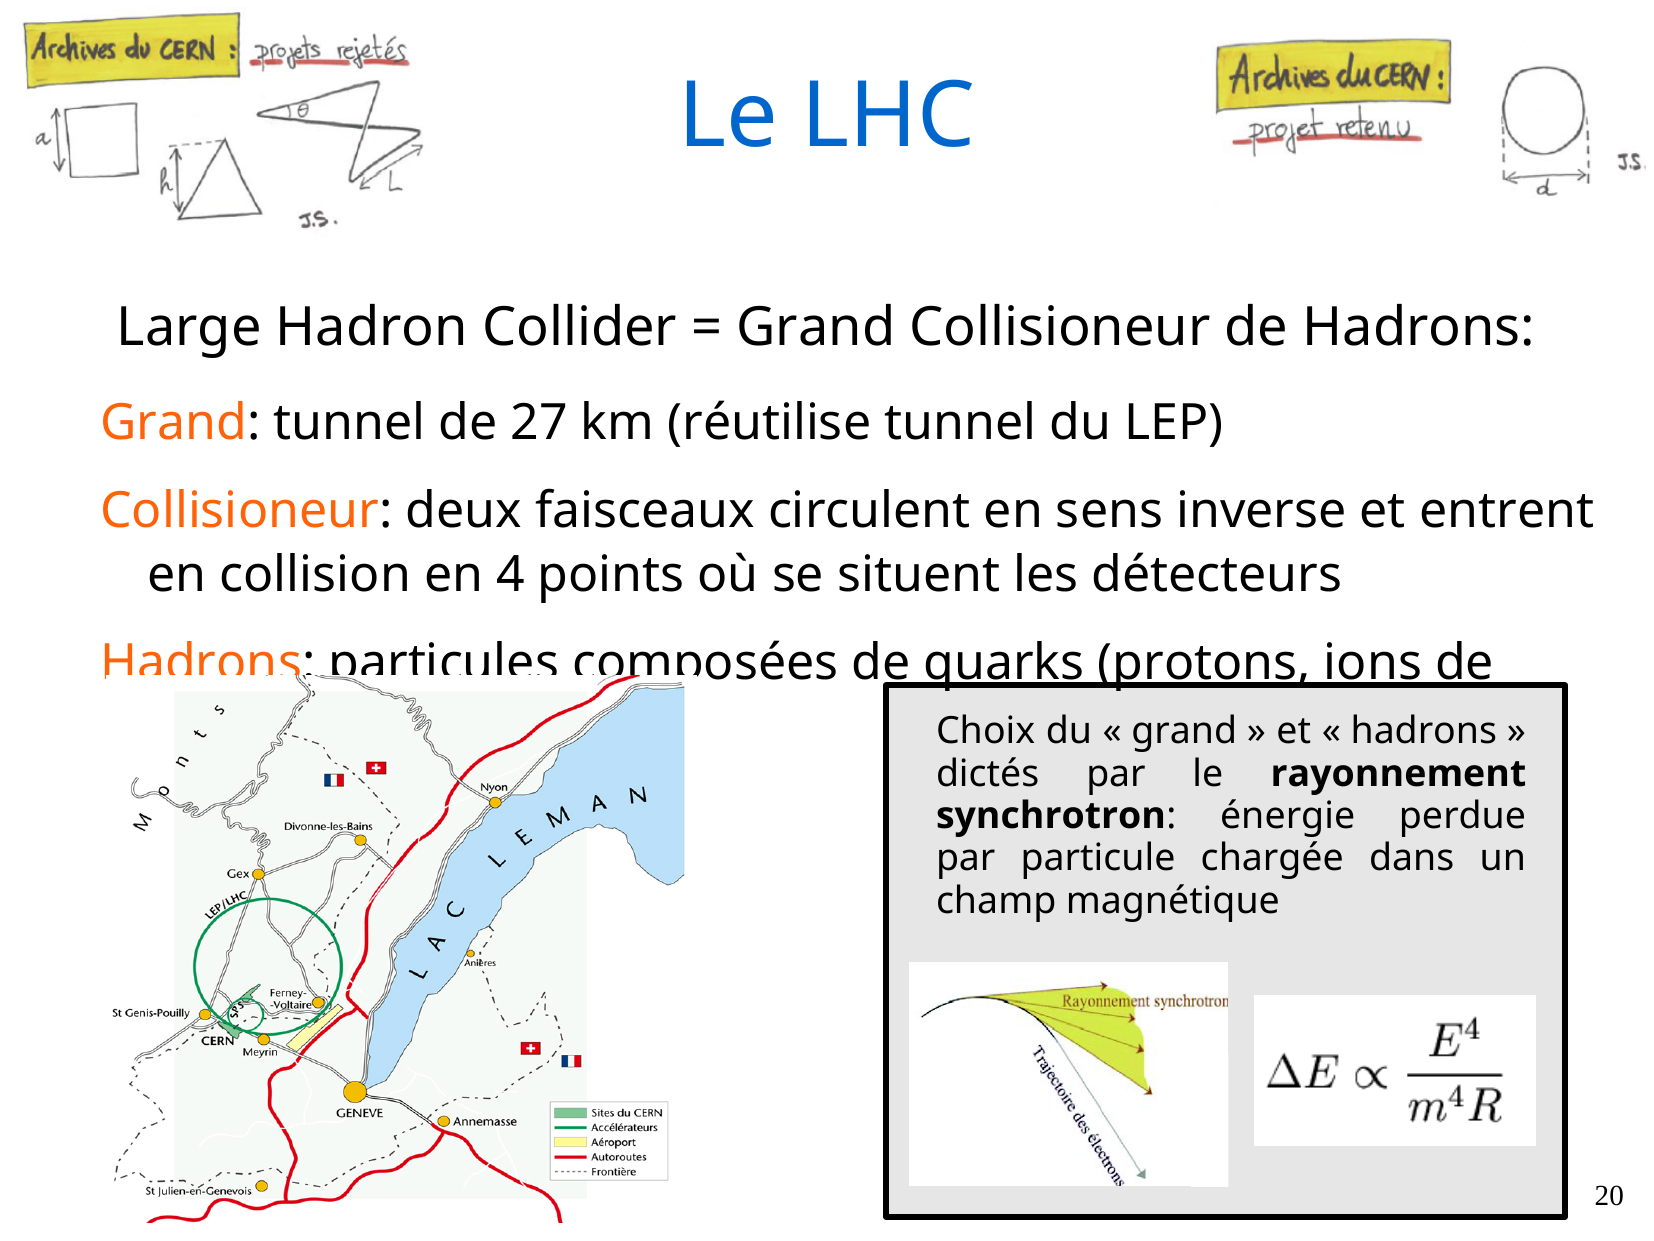

# Le LHC
Large Hadron Collider = Grand Collisioneur de Hadrons:
Grand: tunnel de 27 km (réutilise tunnel du LEP)‏
Collisioneur: deux faisceaux circulent en sens inverse et entrent en collision en 4 points où se situent les détecteurs
Hadrons: particules composées de quarks (protons, ions de plomb)‏
Choix du « grand » et « hadrons » dictés par le rayonnement synchrotron: énergie perdue par particule chargée dans un champ magnétique
20